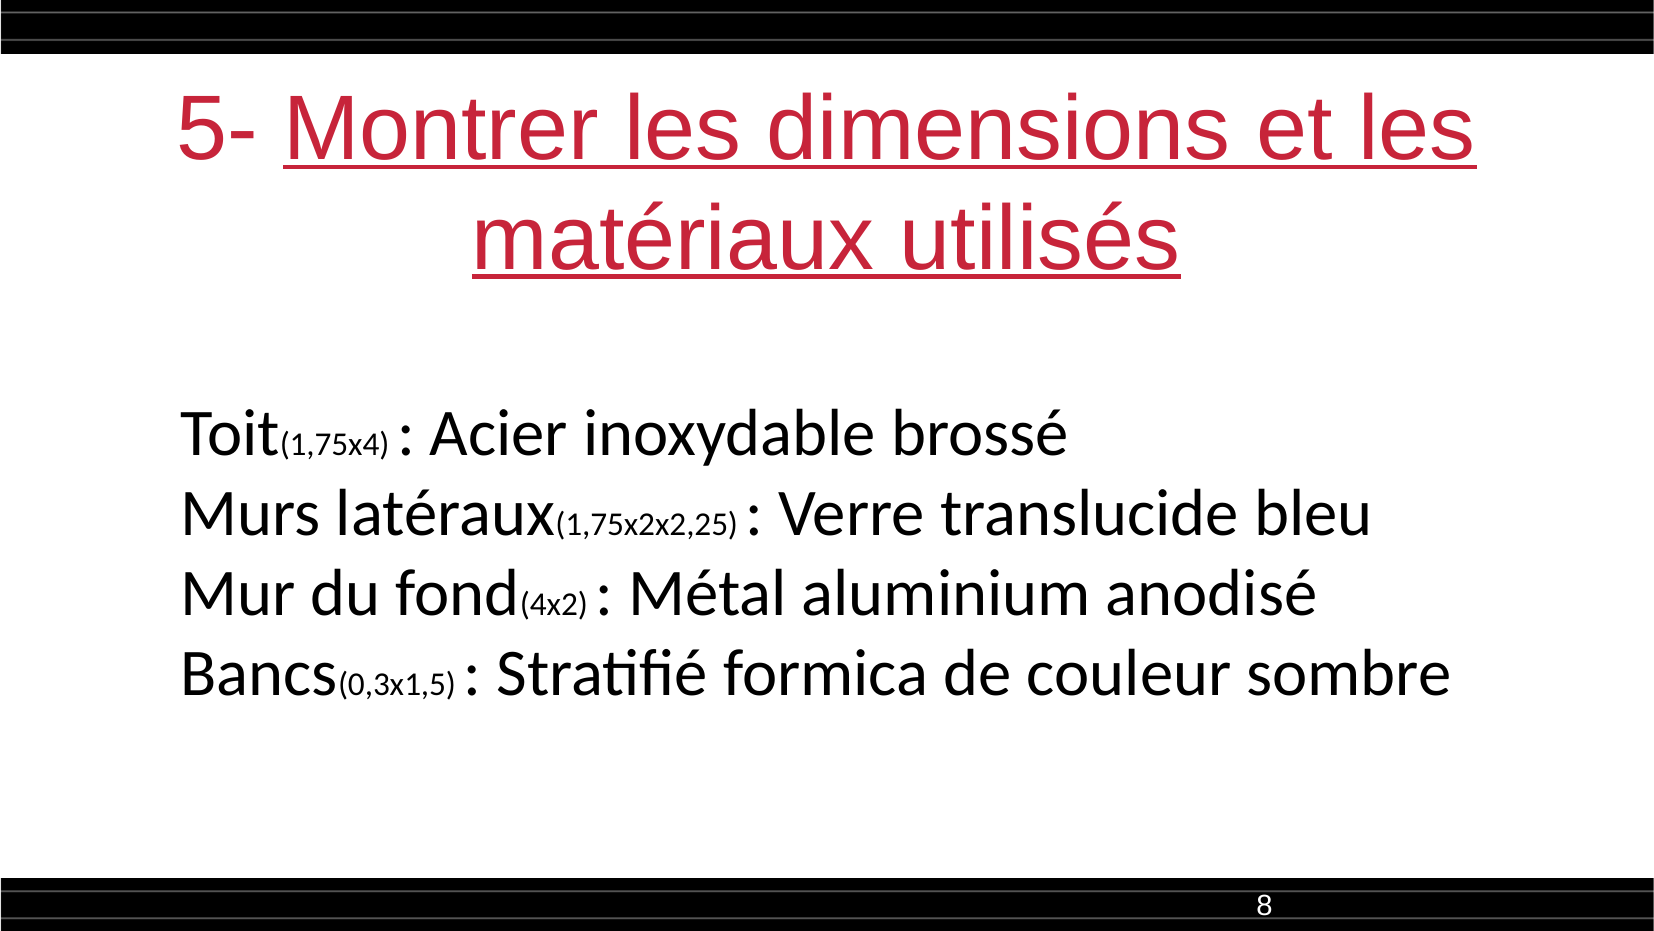

# 5- Montrer les dimensions et les matériaux utilisés
Toit(1,75x4) : Acier inoxydable brossé
Murs latéraux(1,75x2x2,25) : Verre translucide bleu
Mur du fond(4x2) : Métal aluminium anodisé
Bancs(0,3x1,5) : Stratifié formica de couleur sombre